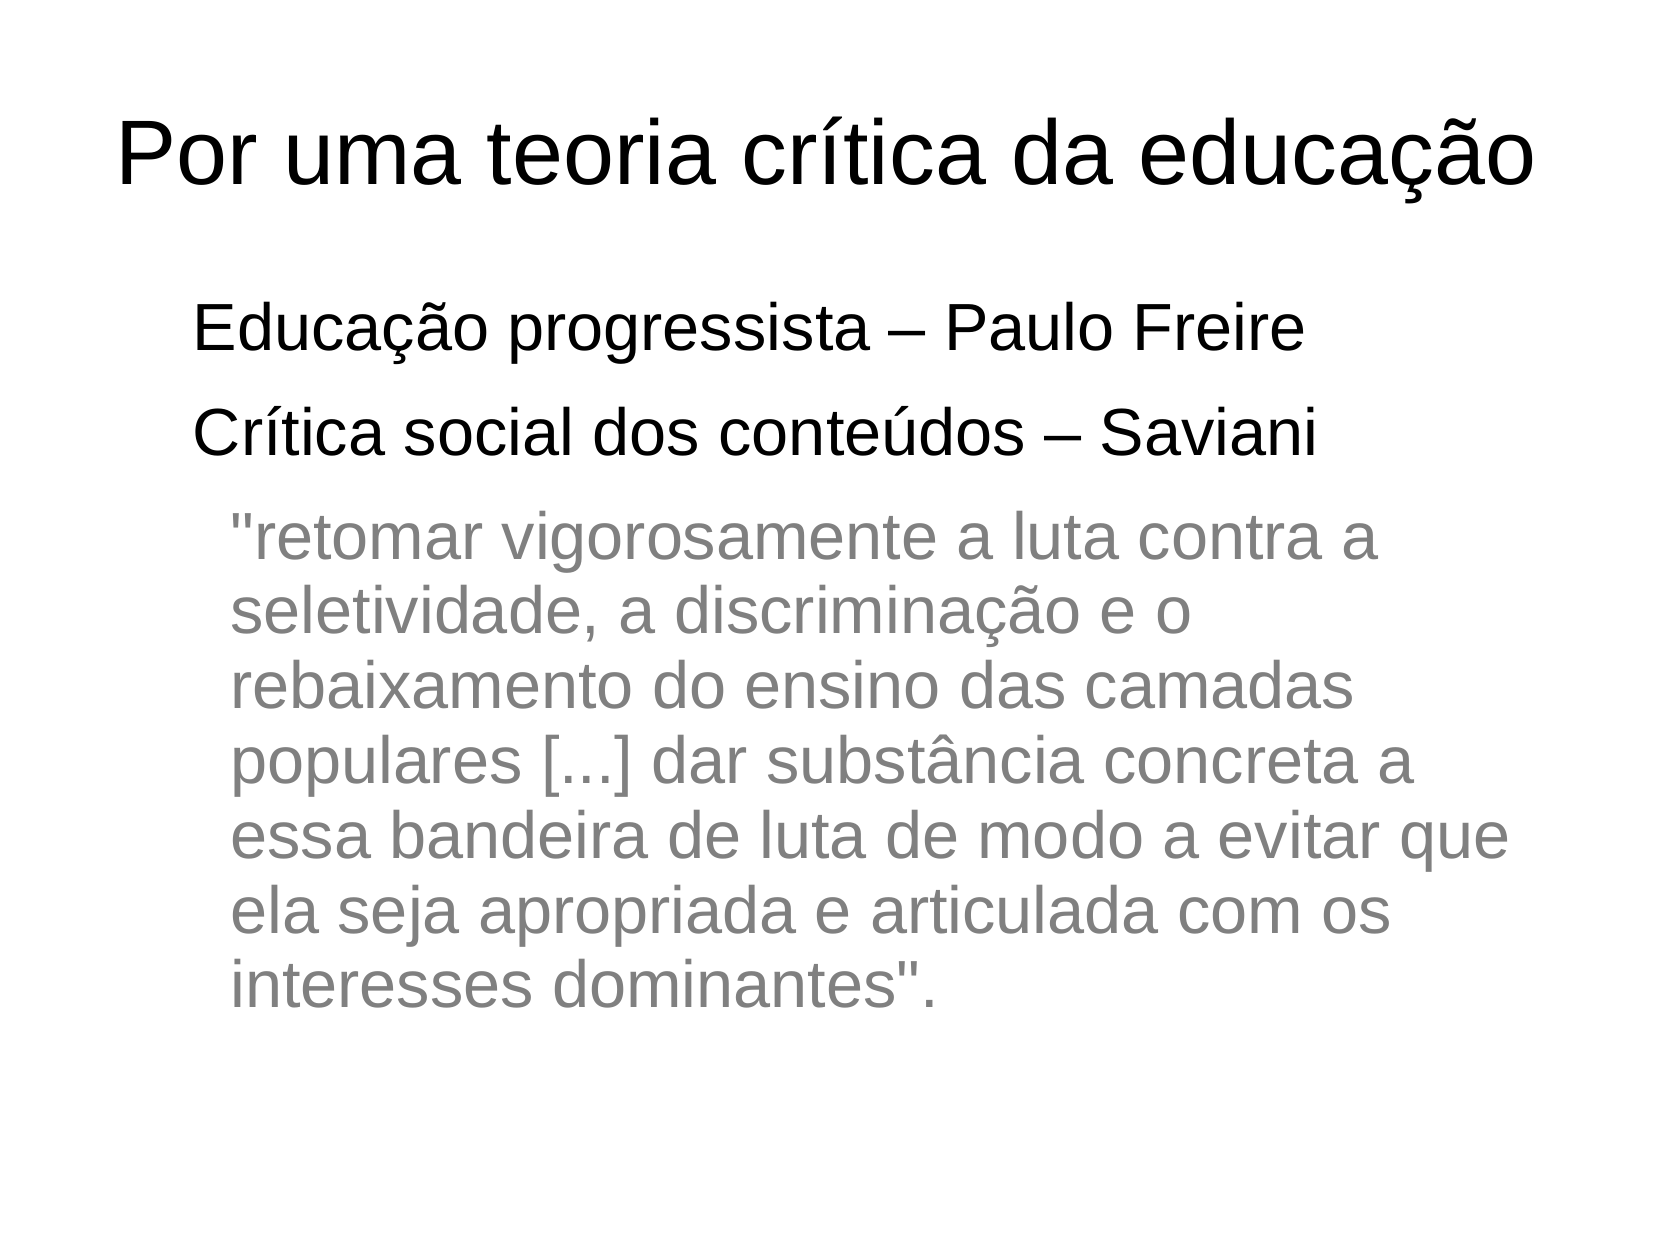

# Por uma teoria crítica da educação
Educação progressista – Paulo Freire
Crítica social dos conteúdos – Saviani
"retomar vigorosamente a luta contra a seletividade, a discriminação e o rebaixamento do ensino das camadas populares [...] dar substância concreta a essa bandeira de luta de modo a evitar que ela seja apropriada e articulada com os interesses dominantes".